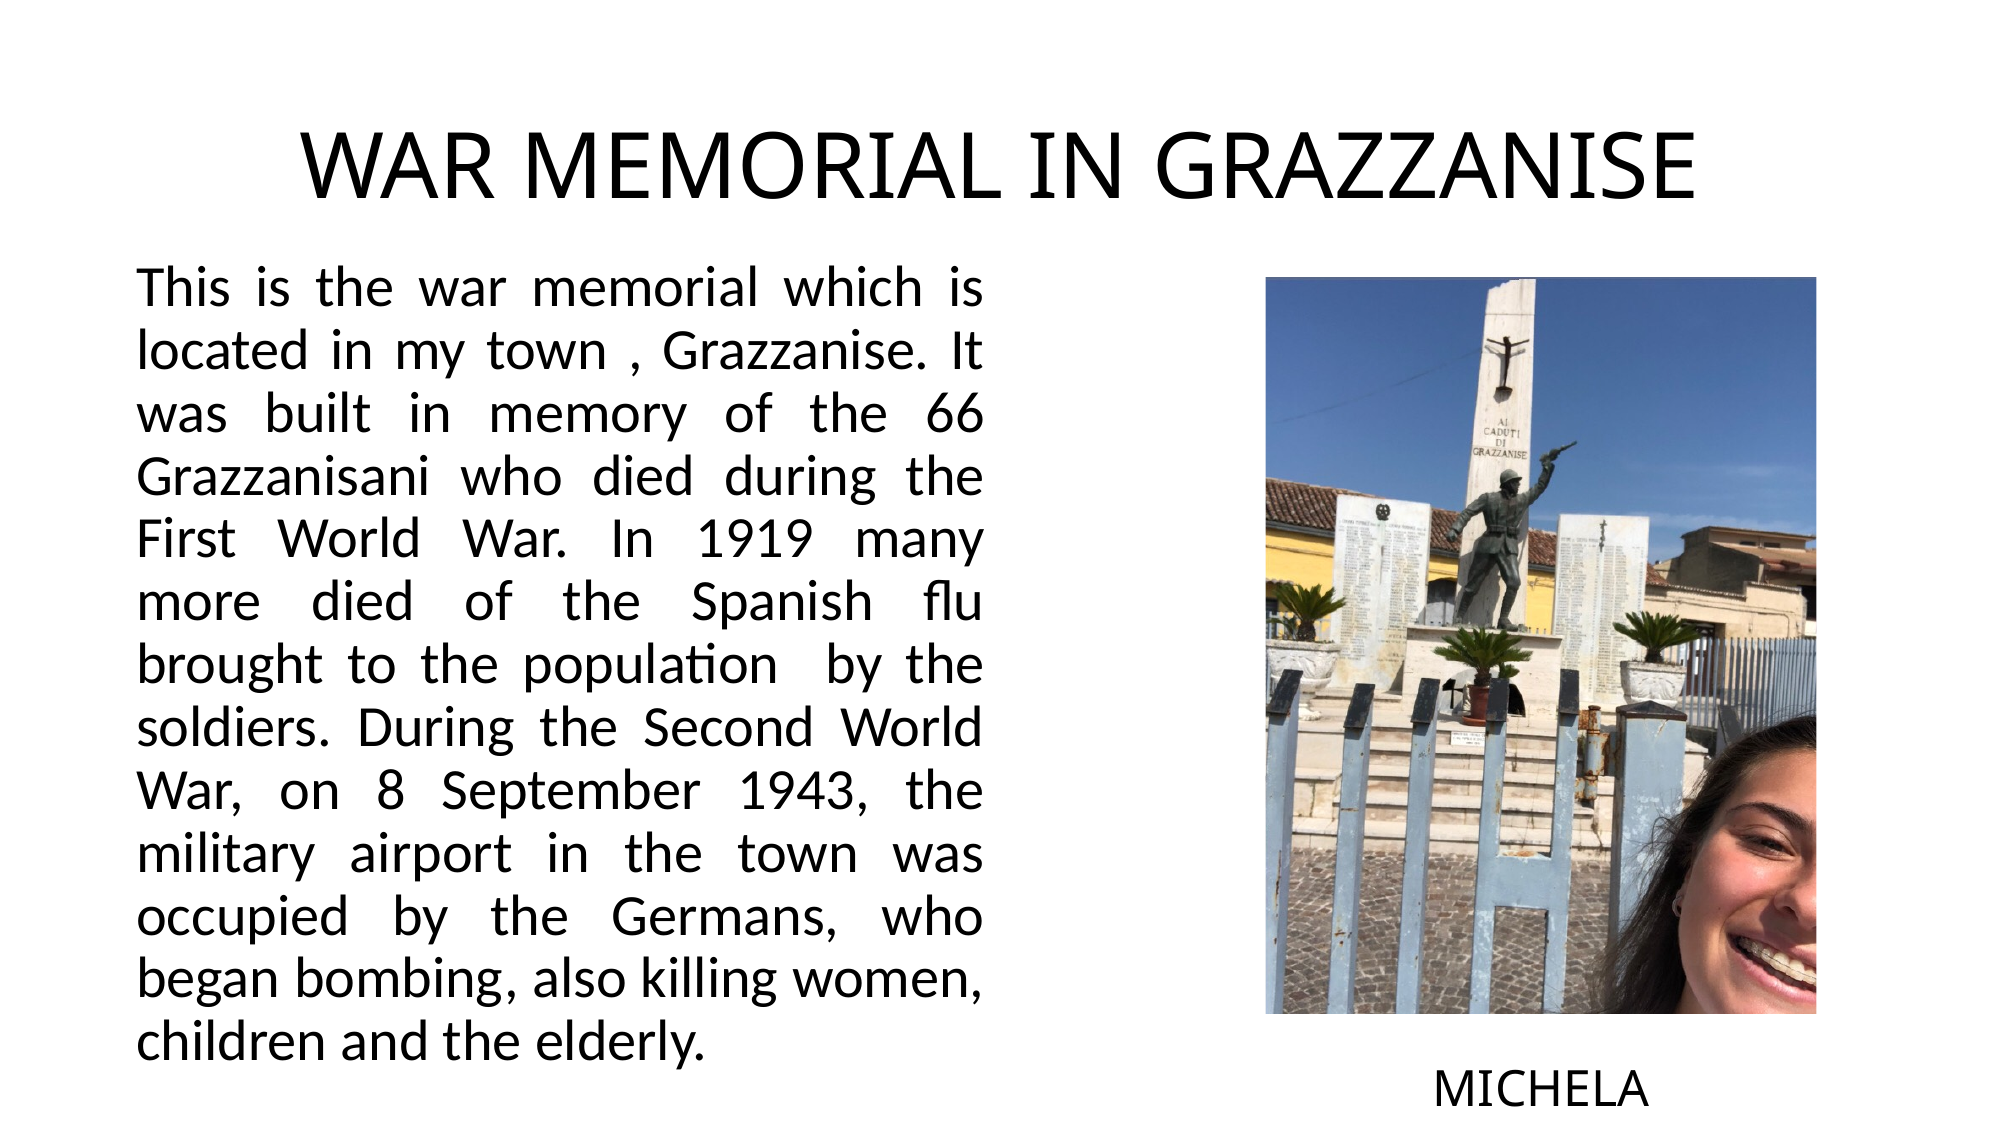

# WAR MEMORIAL IN GRAZZANISE
This is the war memorial which is located in my town , Grazzanise. It was built in memory of the 66 Grazzanisani who died during the First World War. In 1919 many more died of the Spanish flu brought to the population by the soldiers. During the Second World War, on 8 September 1943, the military airport in the town was occupied by the Germans, who began bombing, also killing women, children and the elderly.
MICHELA